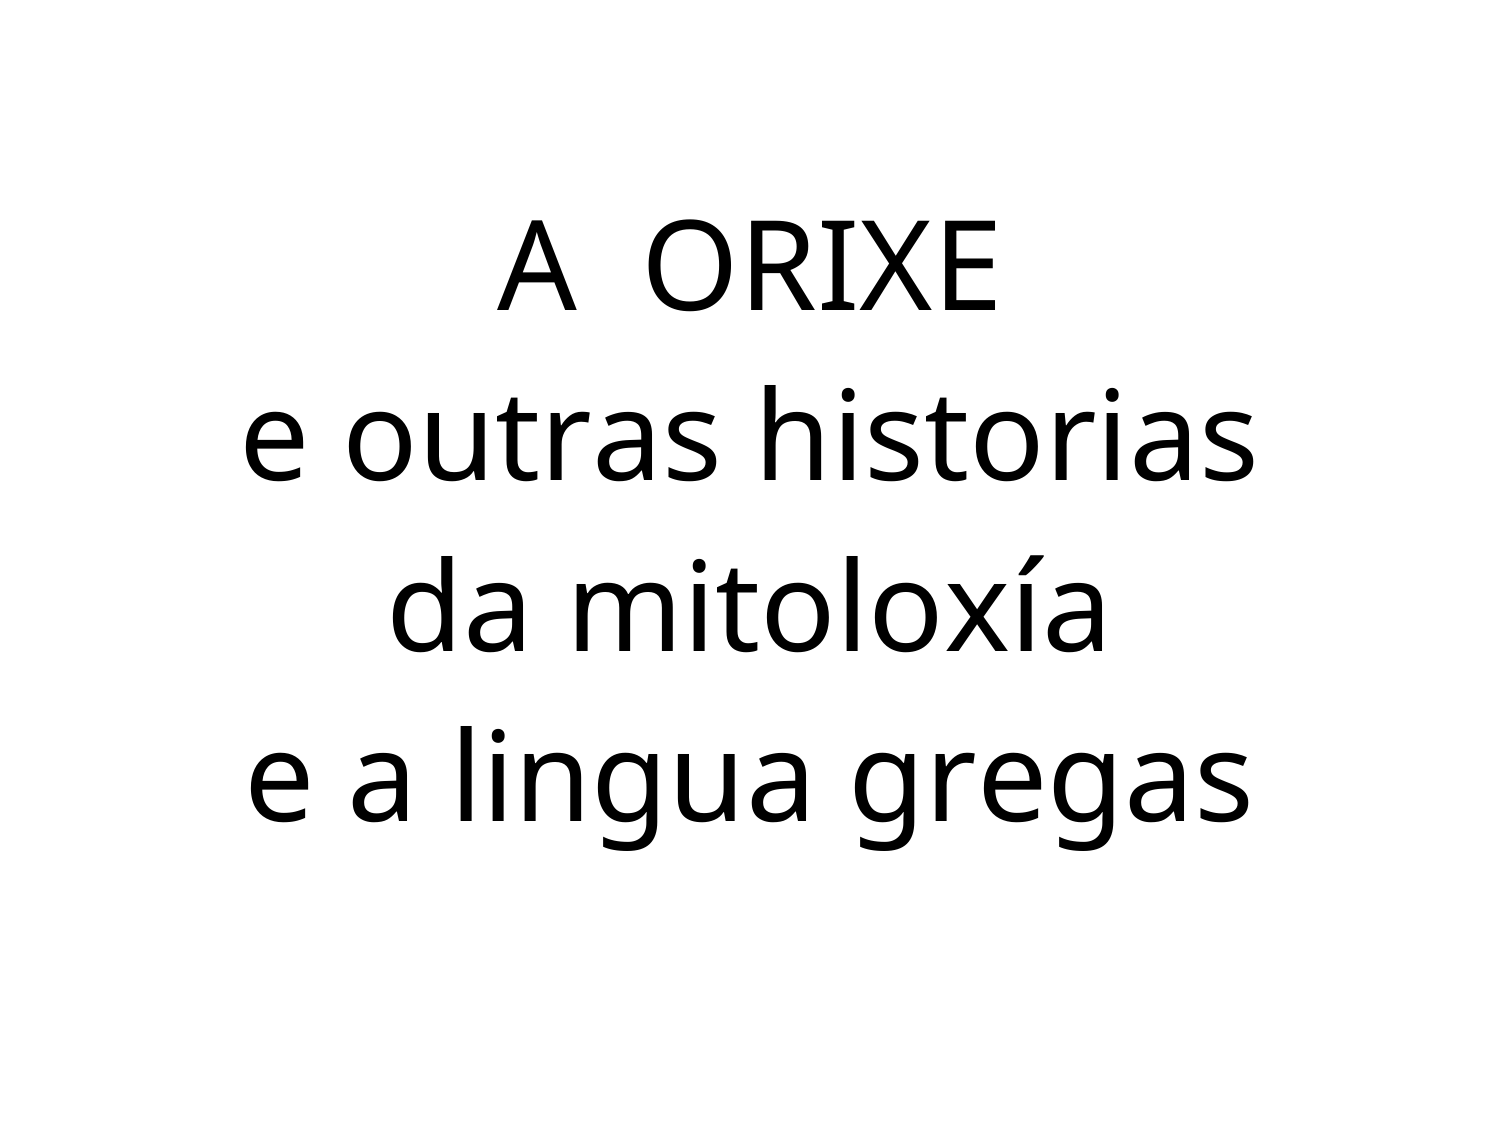

# A ORIXE e outras historias da mitoloxía e a lingua gregas